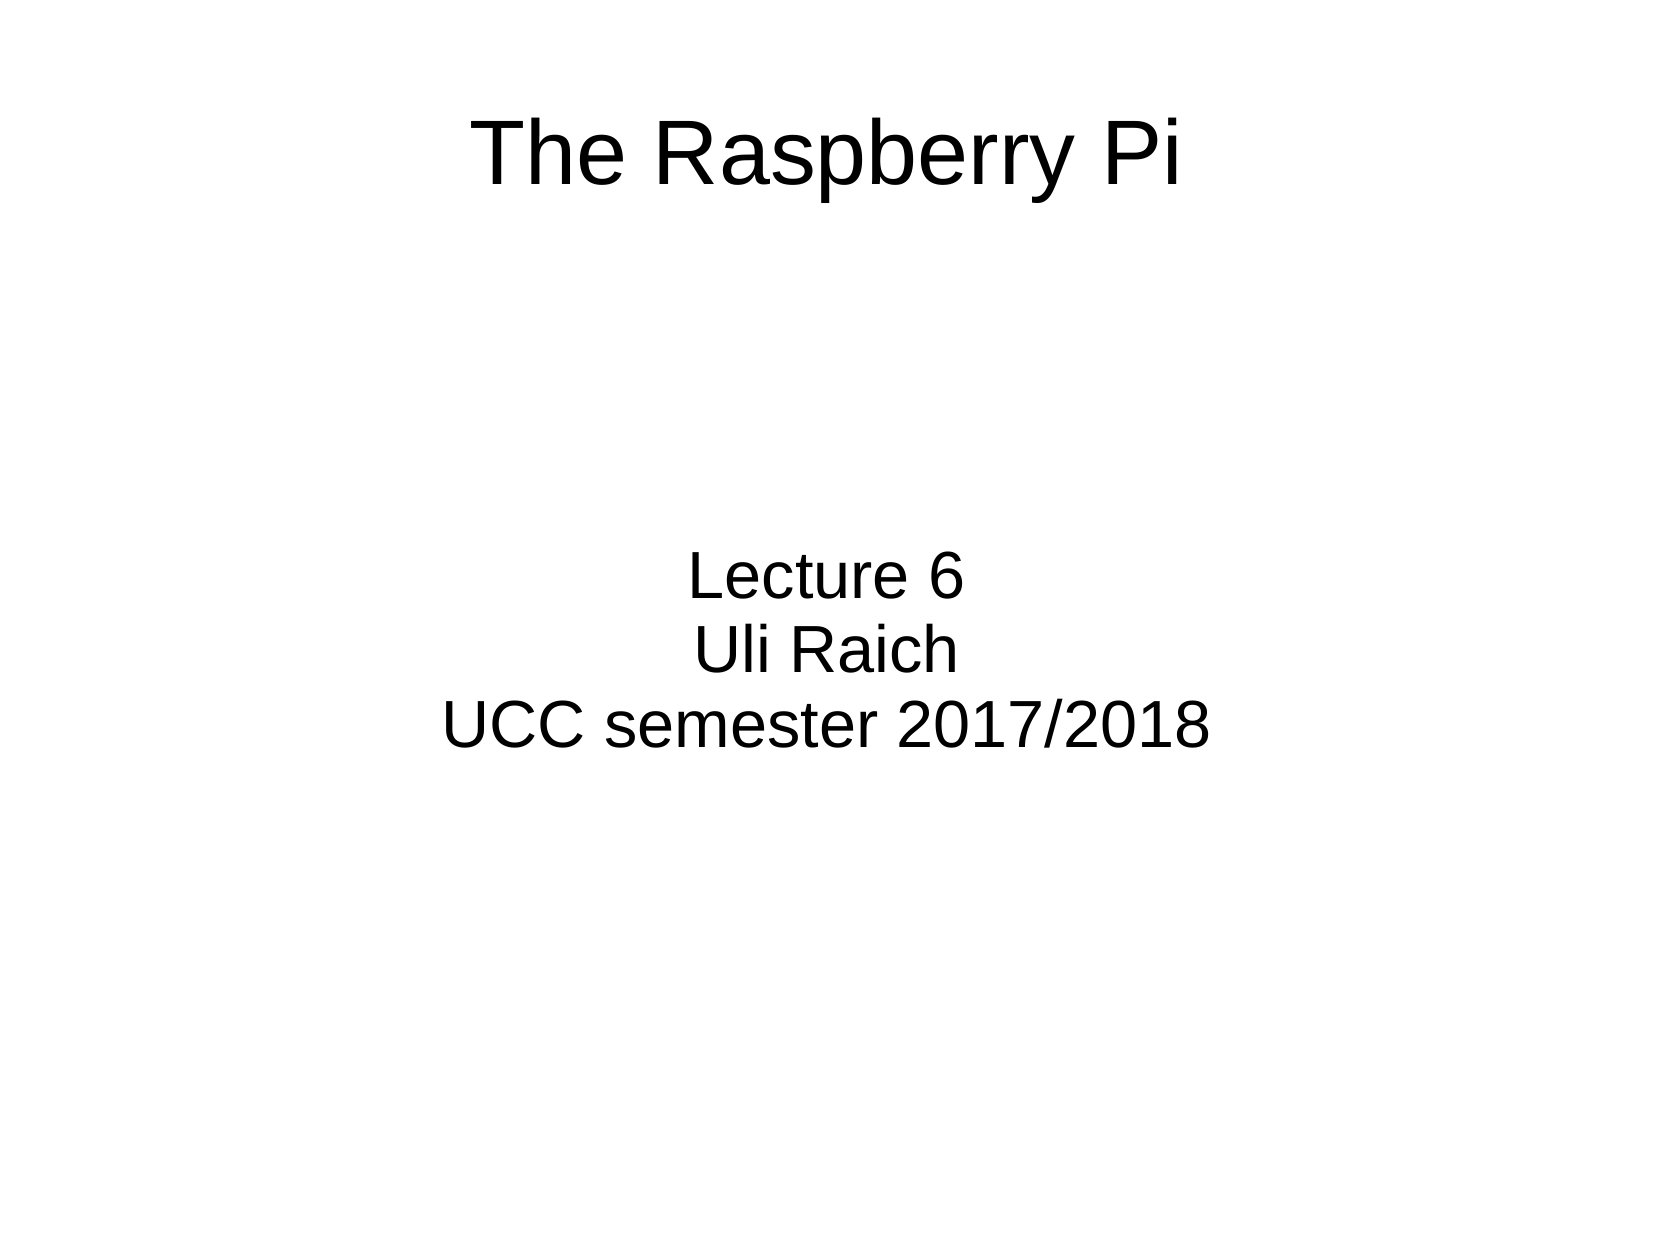

# The Raspberry Pi
Lecture 6
Uli Raich
UCC semester 2017/2018